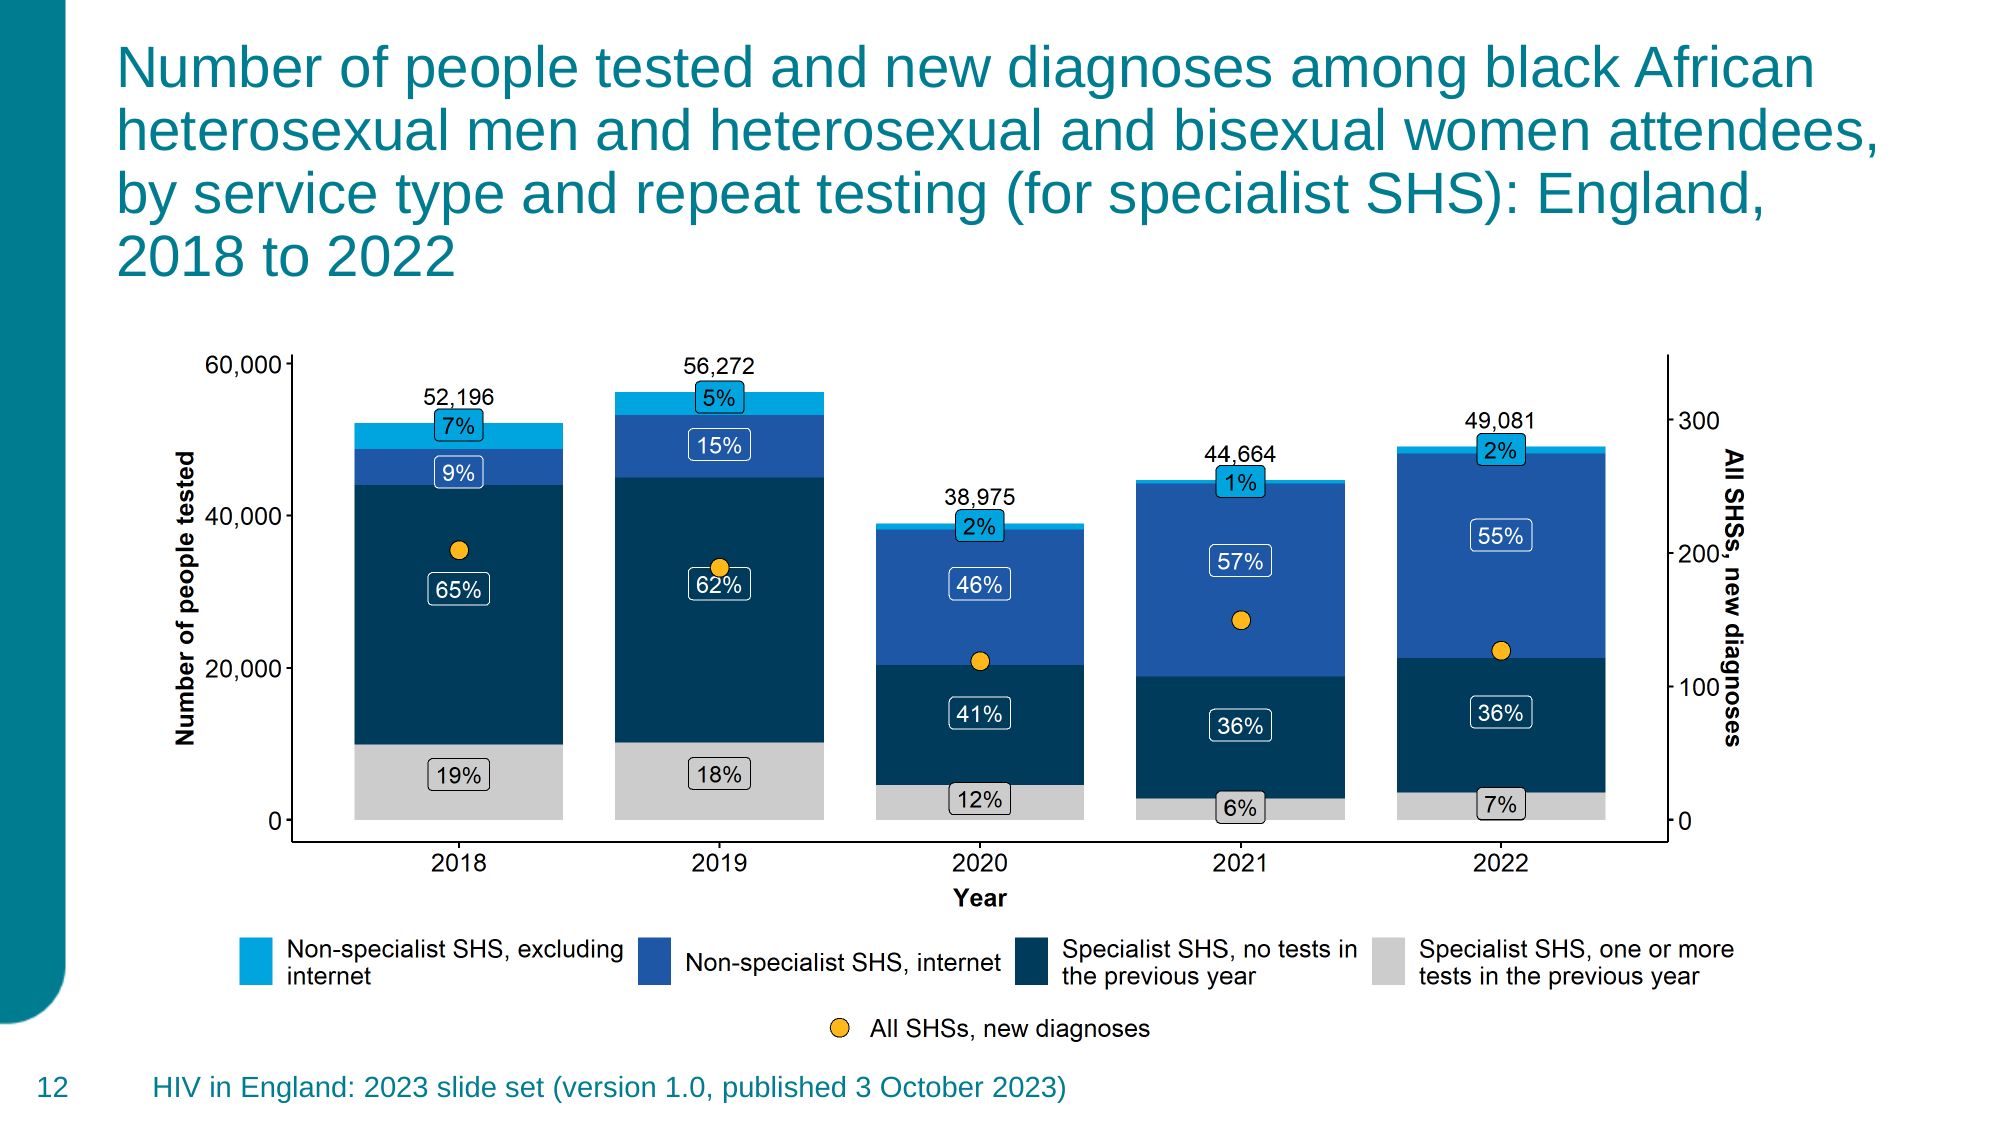

# Number of people tested and new diagnoses among black African heterosexual men and heterosexual and bisexual women attendees, by service type and repeat testing (for specialist SHS): England, 2018 to 2022
11
HIV in England: 2023 slide set (version 1.0, published 3 October 2023)